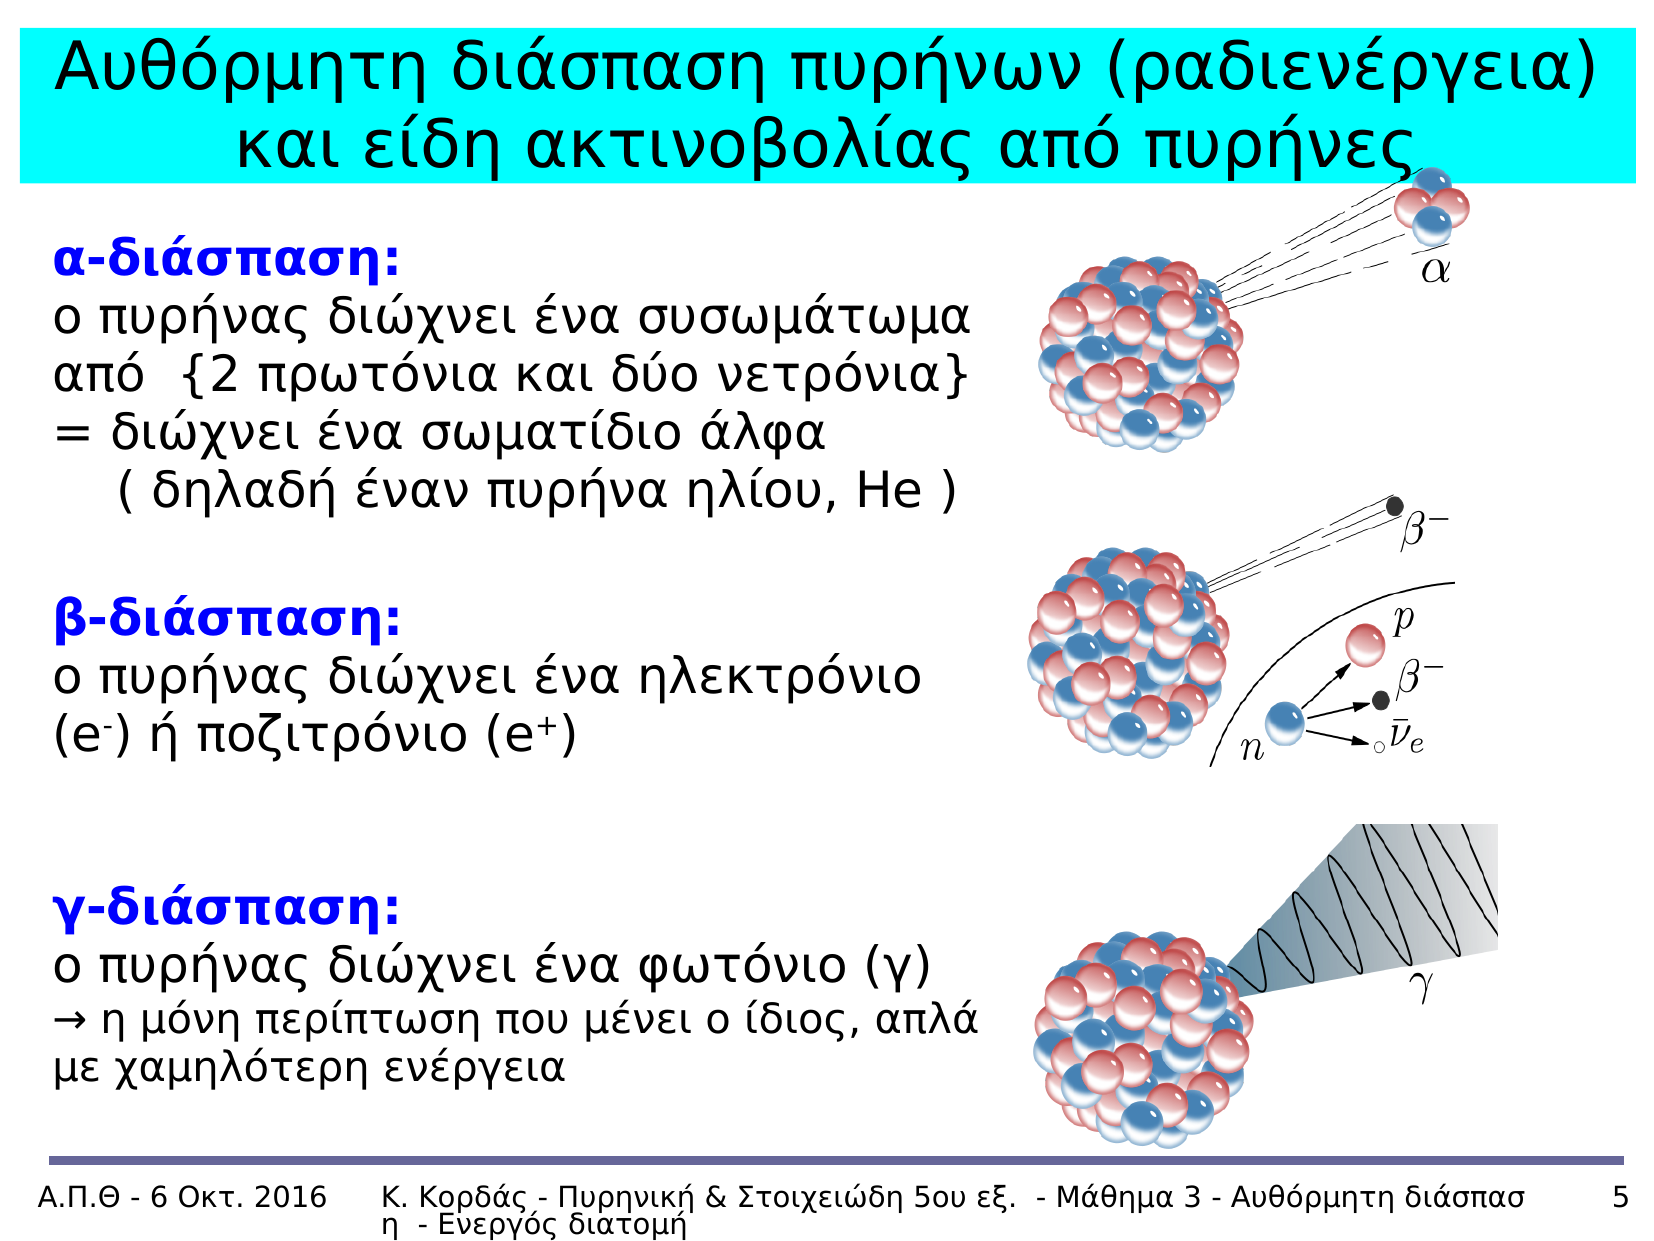

# Αυθόρμητη διάσπαση πυρήνων (ραδιενέργεια) και είδη ακτινοβολίας από πυρήνες
α-διάσπαση:
ο πυρήνας διώχνει ένα συσωμάτωμα από {2 πρωτόνια και δύο νετρόνια} = διώχνει ένα σωματίδιο άλφα 	 ( δηλαδή έναν πυρήνα ηλίου, He )
β-διάσπαση:
ο πυρήνας διώχνει ένα ηλεκτρόνιο (e-) ή ποζιτρόνιο (e+)
γ-διάσπαση:
ο πυρήνας διώχνει ένα φωτόνιο (γ)
→ η μόνη περίπτωση που μένει ο ίδιος, απλά με χαμηλότερη ενέργεια
Α.Π.Θ - 6 Οκτ. 2016
Κ. Κορδάς - Πυρηνική & Στοιχειώδη 5ου εξ. - Μάθημα 3 - Αυθόρμητη διάσπαση - Ενεργός διατομή
5